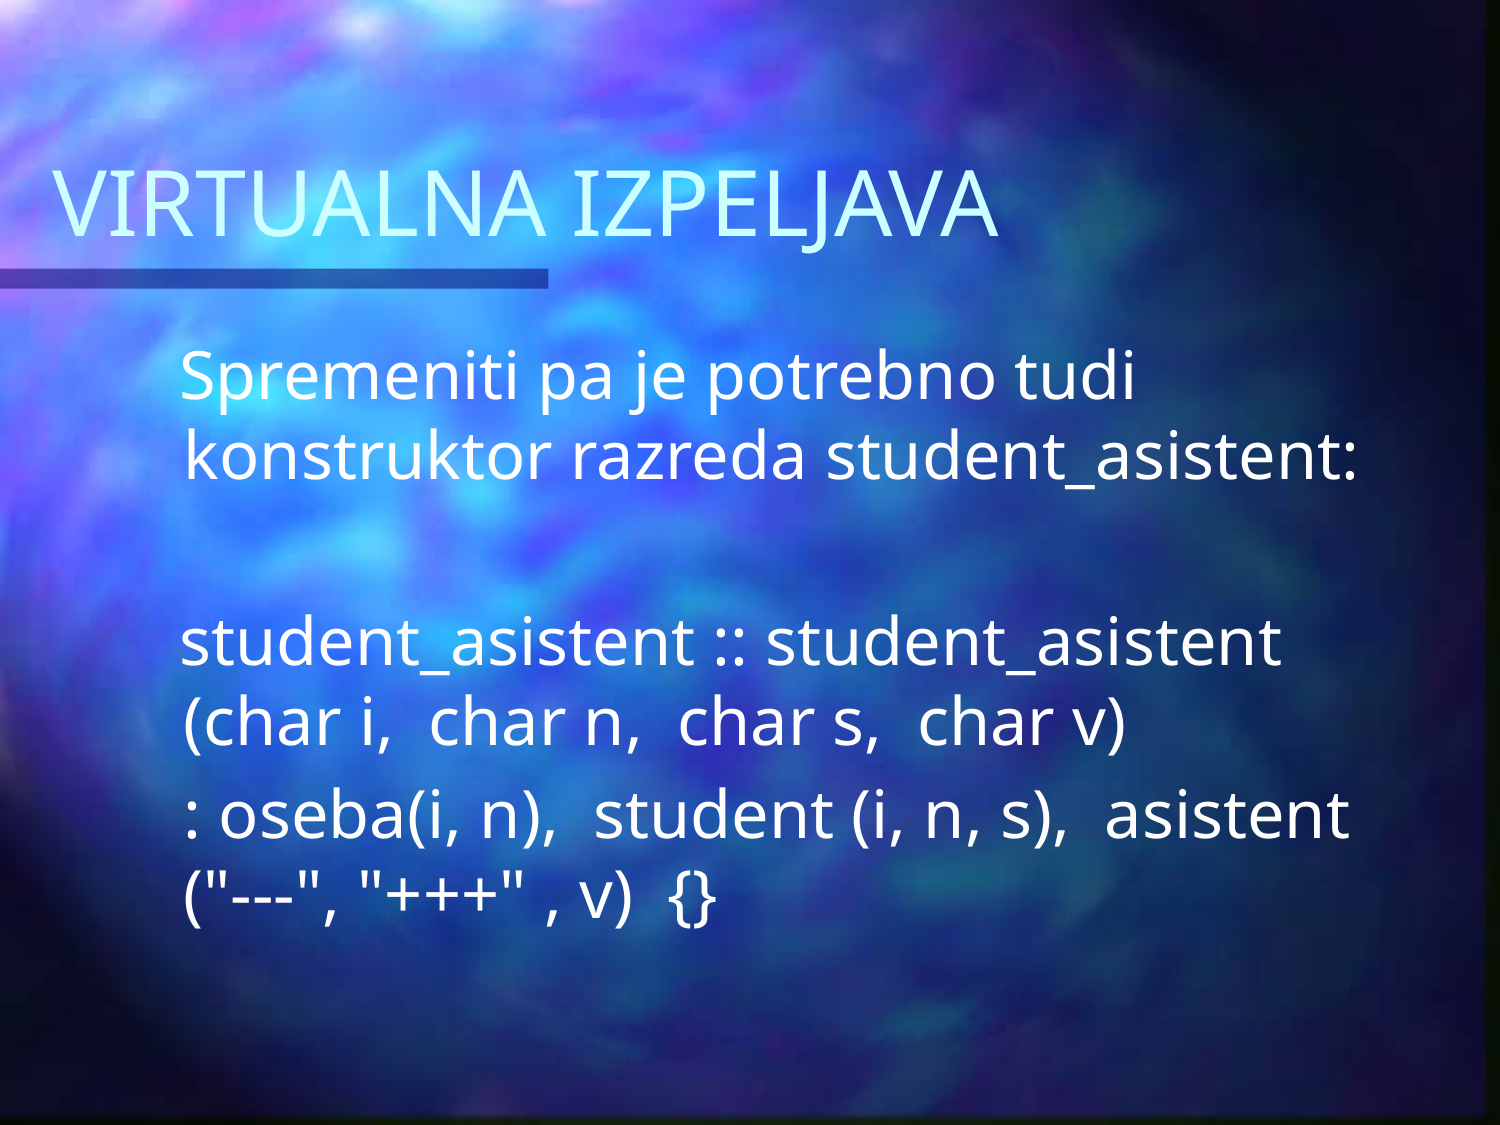

# VIRTUALNA IZPELJAVA
 Spremeniti pa je potrebno tudi konstruktor razreda student_asistent:
 student_asistent :: student_asistent (char i, char n, char s, char v)
	: oseba(i, n), student (i, n, s), asistent ("---", "+++" , v) {}